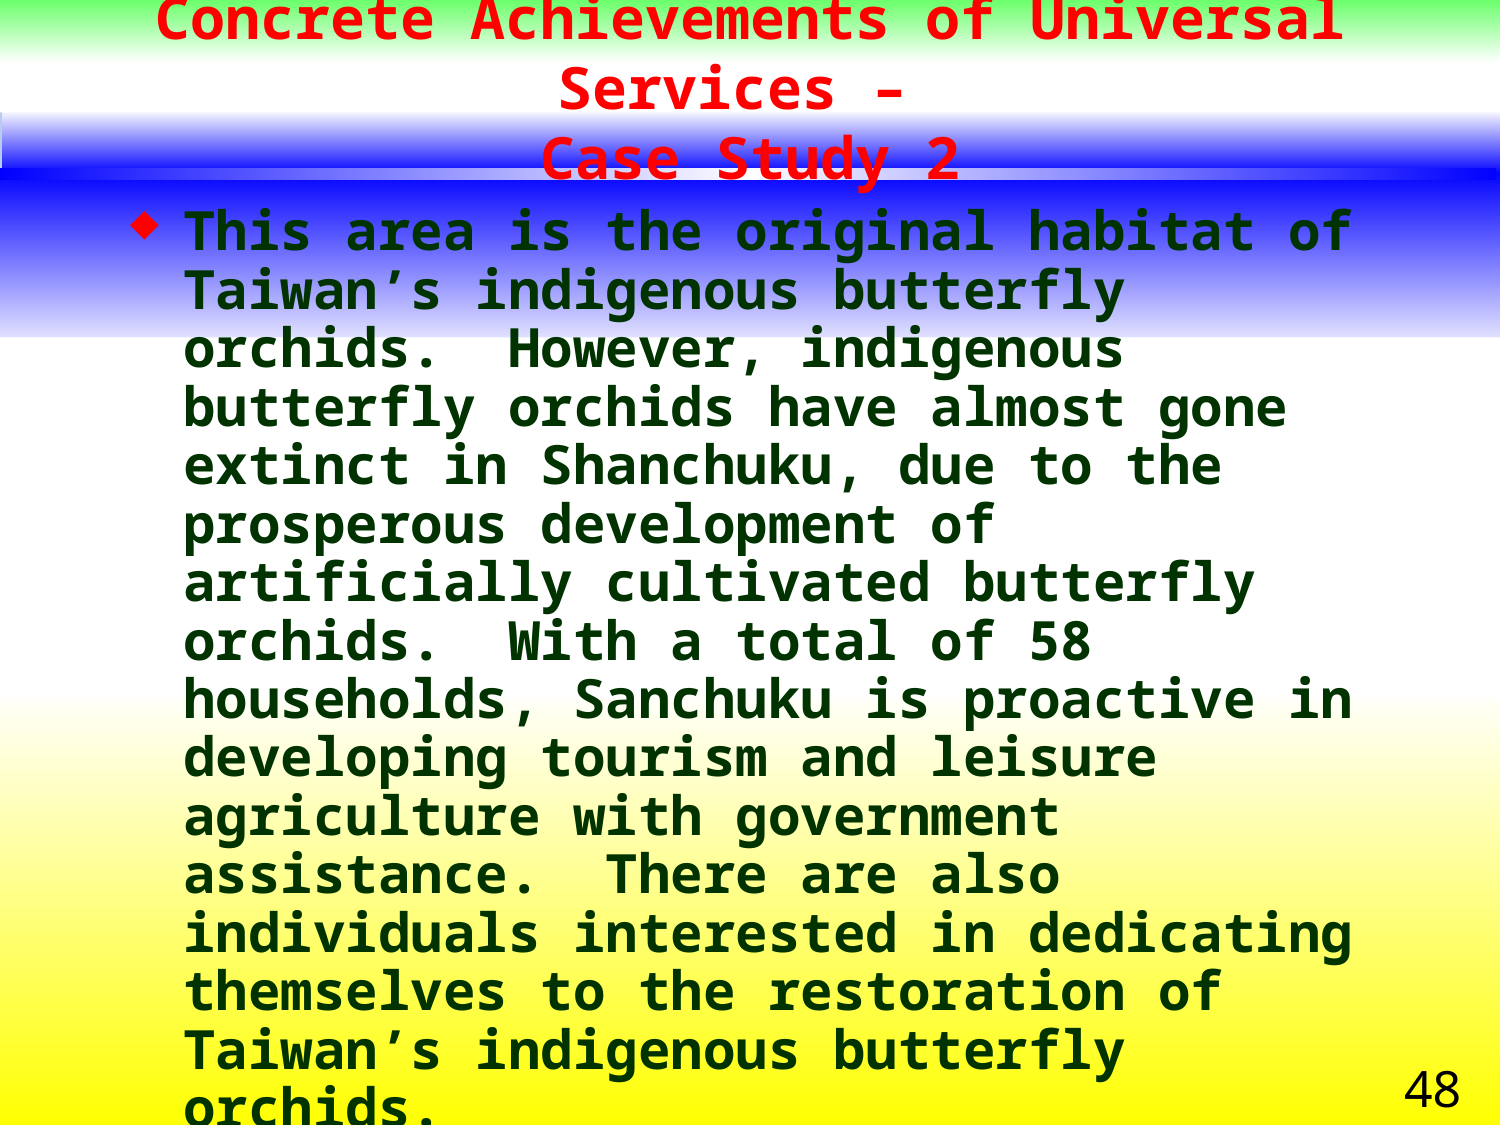

# Concrete Achievements of Universal Services – Case Study 2
This area is the original habitat of Taiwan’s indigenous butterfly orchids. However, indigenous butterfly orchids have almost gone extinct in Shanchuku, due to the prosperous development of artificially cultivated butterfly orchids. With a total of 58 households, Sanchuku is proactive in developing tourism and leisure agriculture with government assistance. There are also individuals interested in dedicating themselves to the restoration of Taiwan’s indigenous butterfly orchids.
48